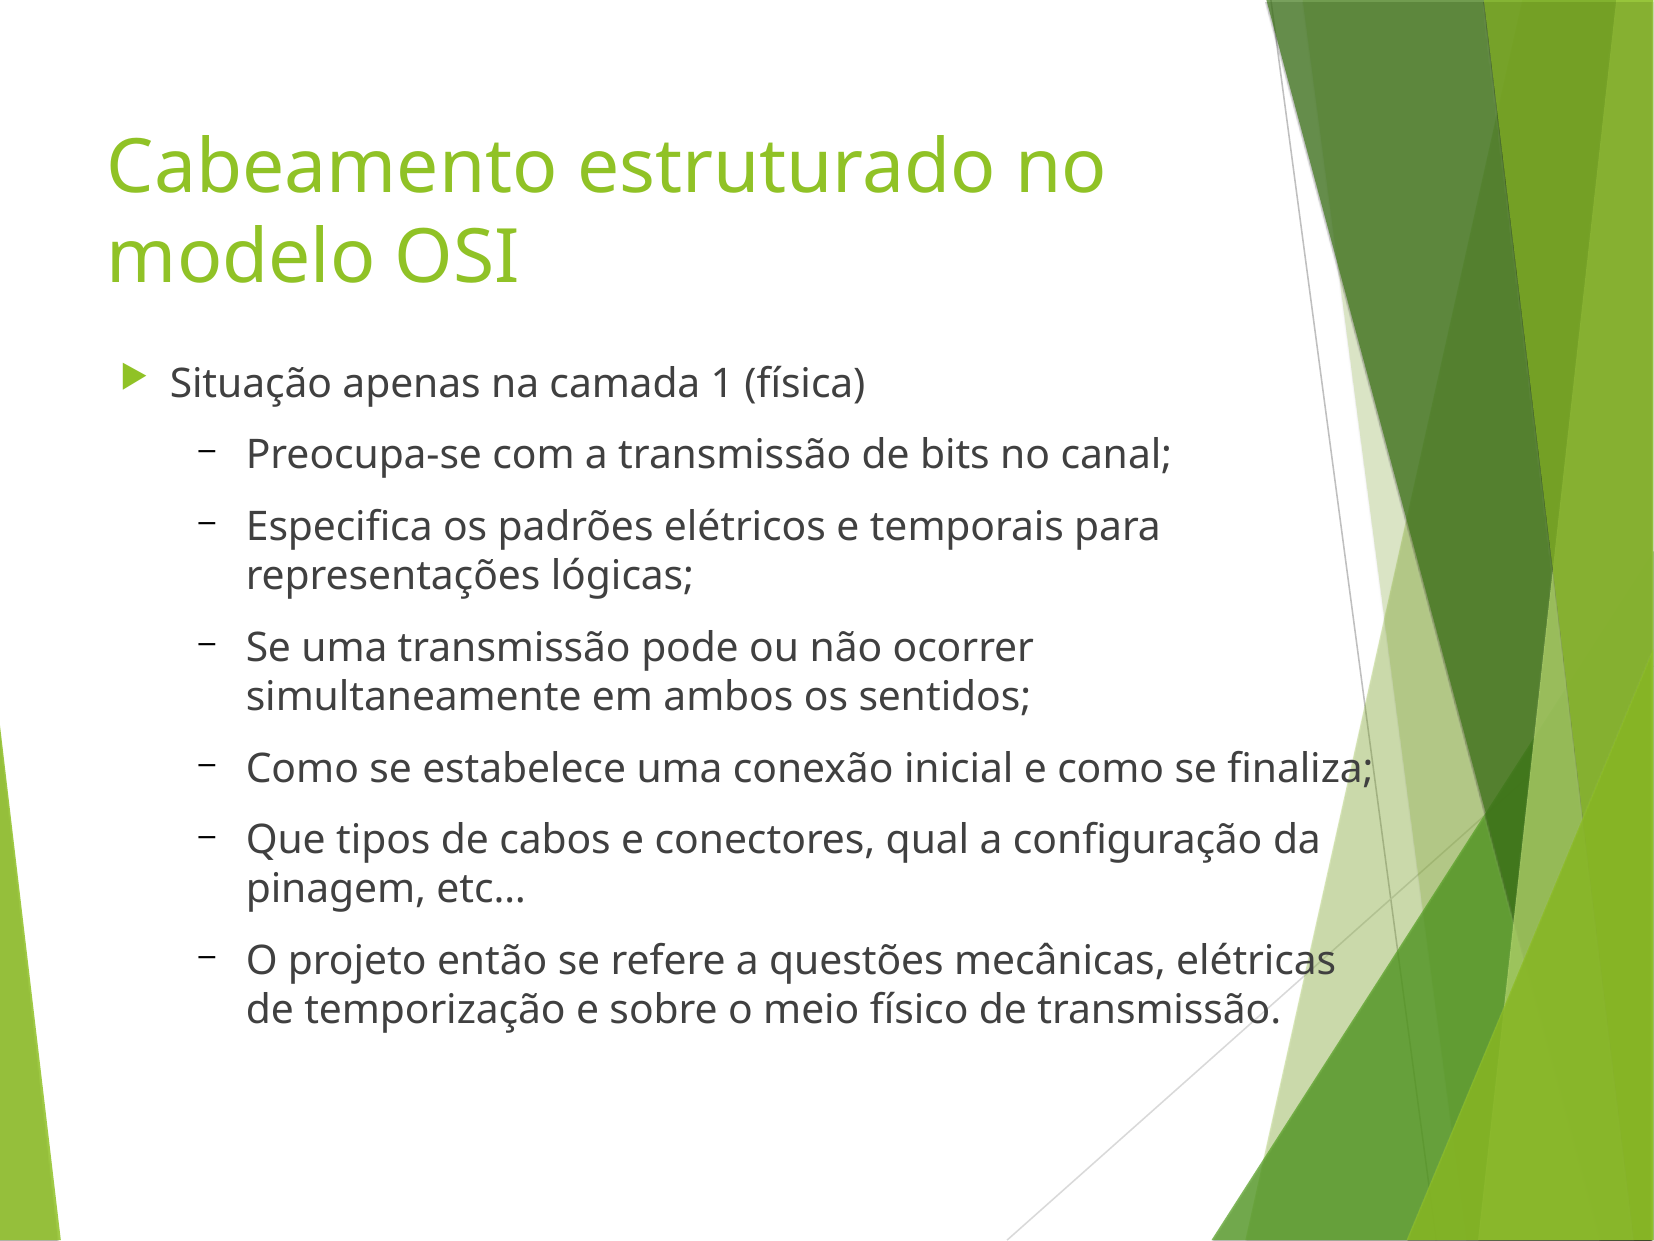

# Cabeamento estruturado no modelo OSI
Situação apenas na camada 1 (física)
Preocupa-se com a transmissão de bits no canal;
Especifica os padrões elétricos e temporais para representações lógicas;
Se uma transmissão pode ou não ocorrer simultaneamente em ambos os sentidos;
Como se estabelece uma conexão inicial e como se finaliza;
Que tipos de cabos e conectores, qual a configuração da pinagem, etc…
O projeto então se refere a questões mecânicas, elétricas de temporização e sobre o meio físico de transmissão.